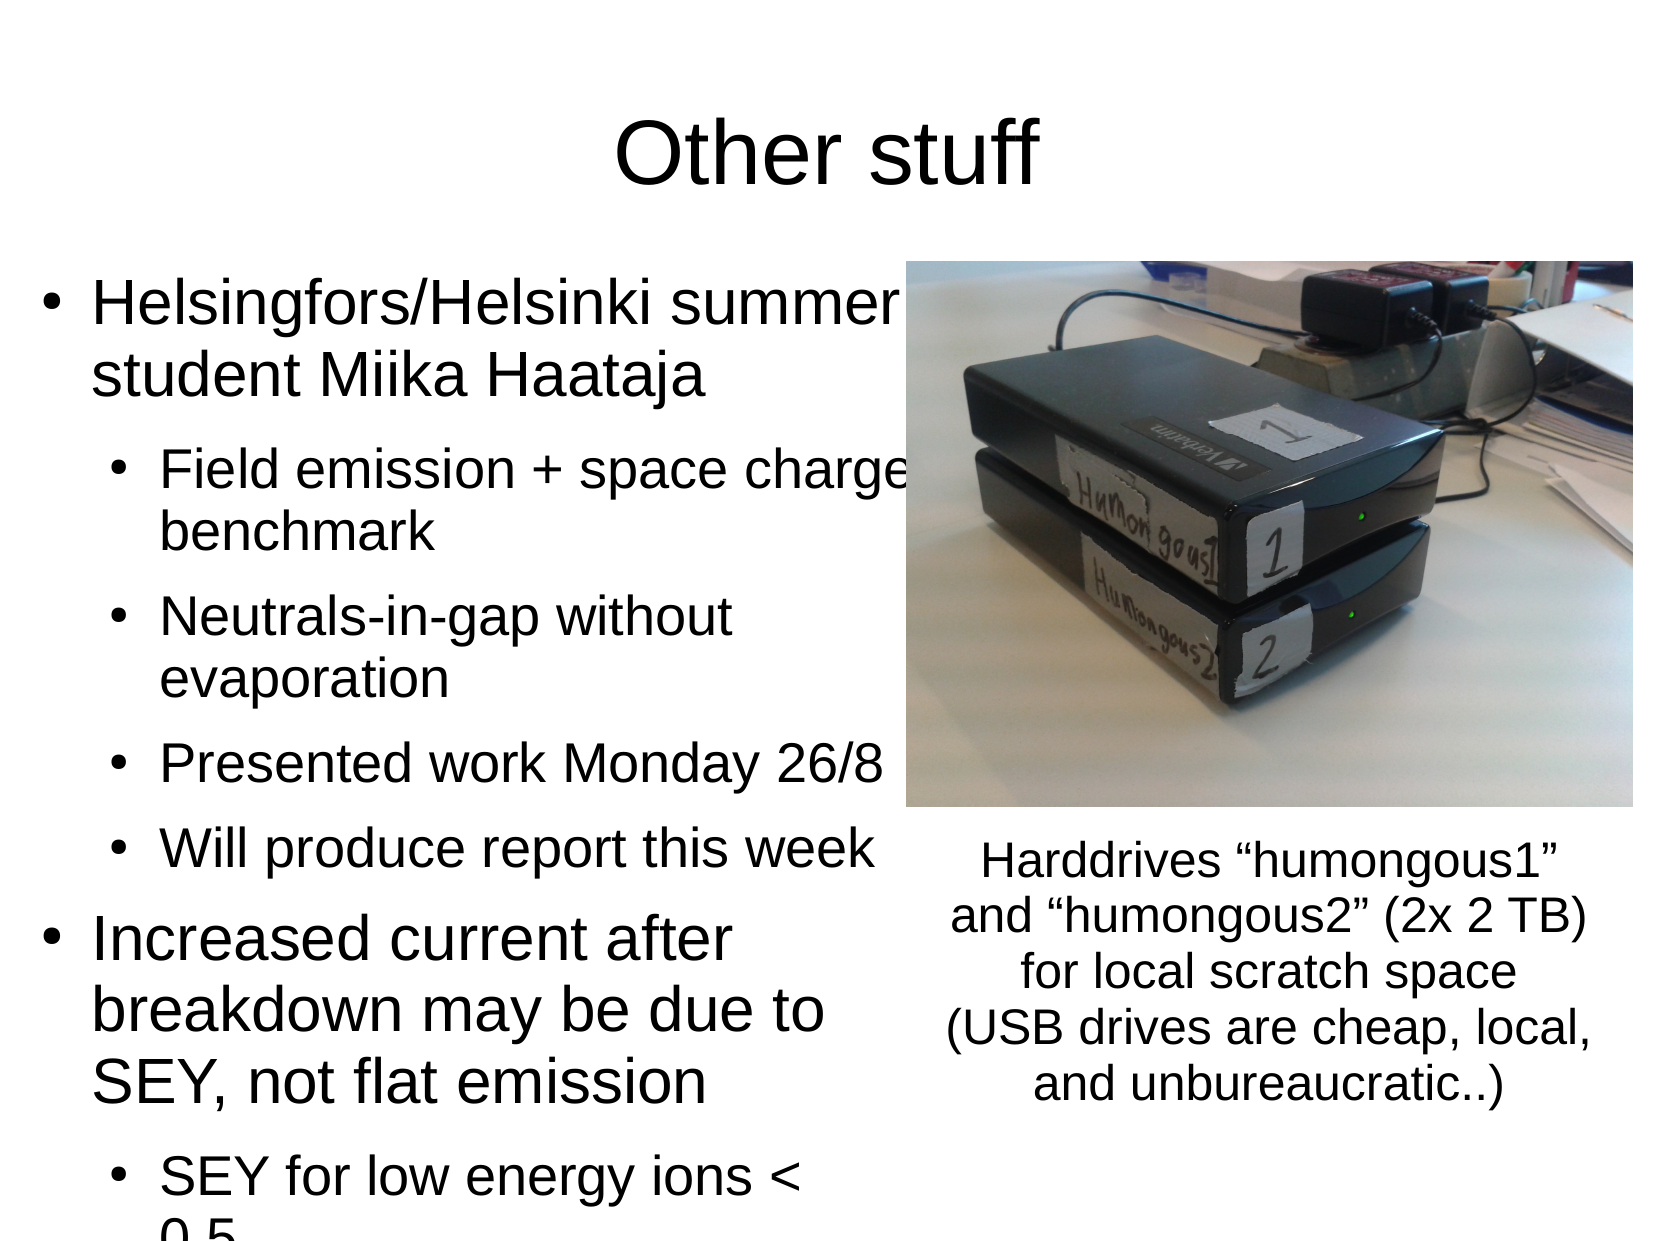

# Other stuff
Helsingfors/Helsinki summer student Miika Haataja
Field emission + space charge benchmark
Neutrals-in-gap without evaporation
Presented work Monday 26/8
Will produce report this week
Increased current after breakdown may be due to SEY, not flat emission
SEY for low energy ions < 0.5...
Harddrives “humongous1”
and “humongous2” (2x 2 TB)
for local scratch space
(USB drives are cheap, local, and unbureaucratic..)